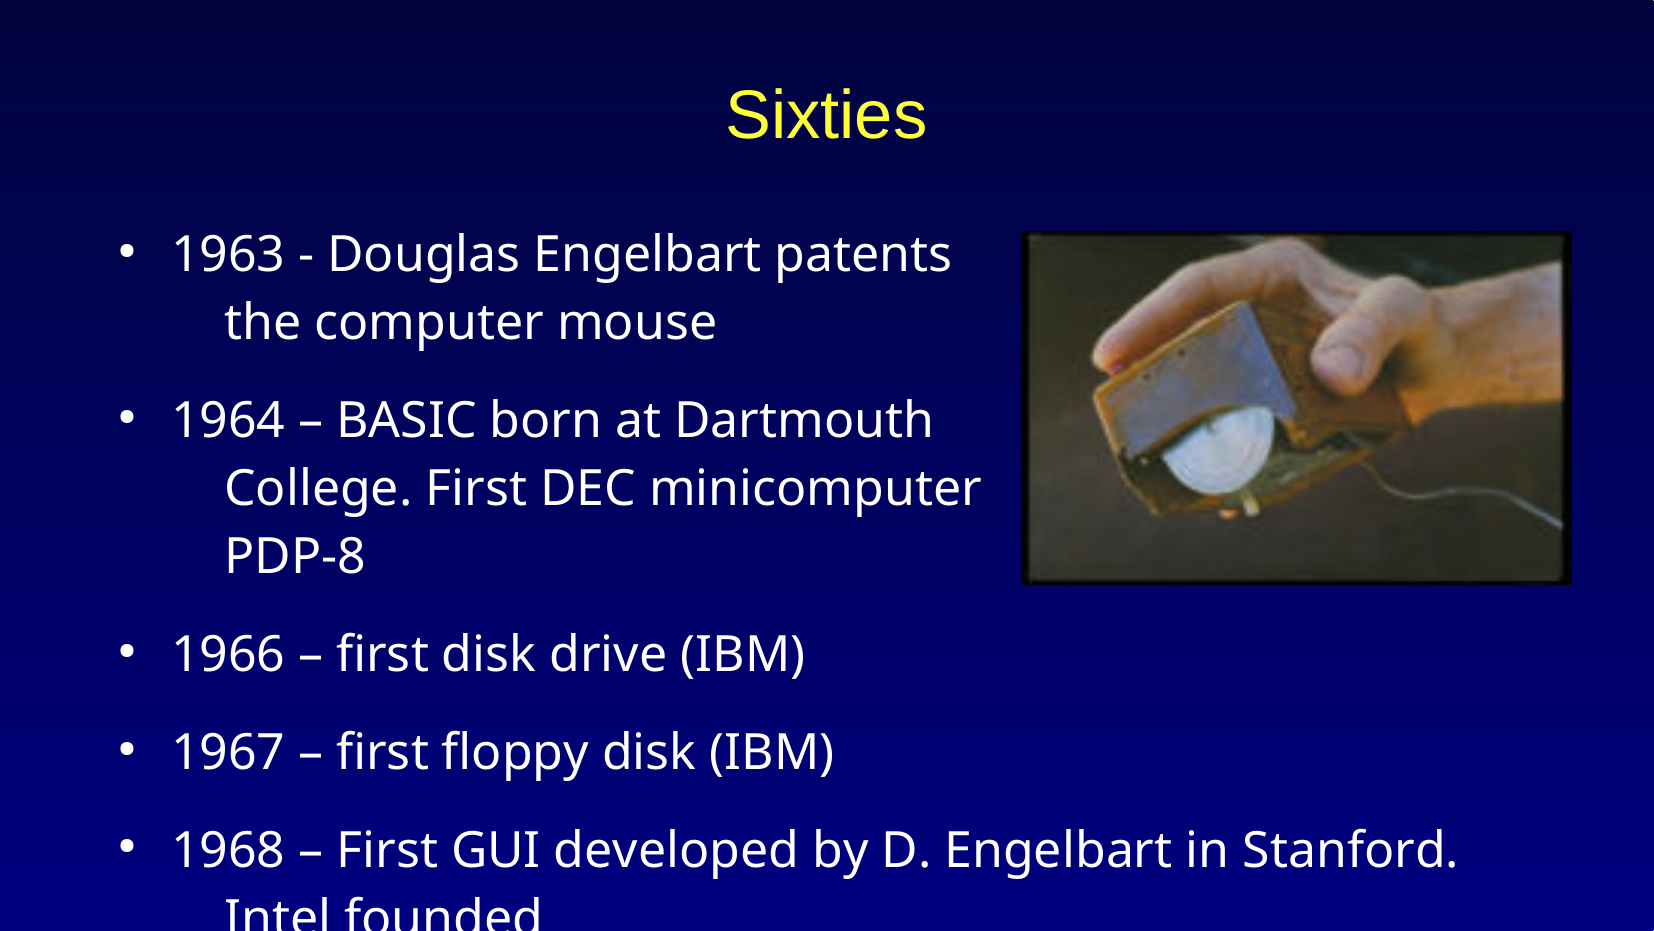

# Sixties
1963 - Douglas Engelbart patents
the computer mouse
1964 – BASIC born at Dartmouth
College. First DEC minicomputer
PDP-8
1966 – first disk drive (IBM)
1967 – first floppy disk (IBM)
1968 – First GUI developed by D. Engelbart in Stanford. Intel founded